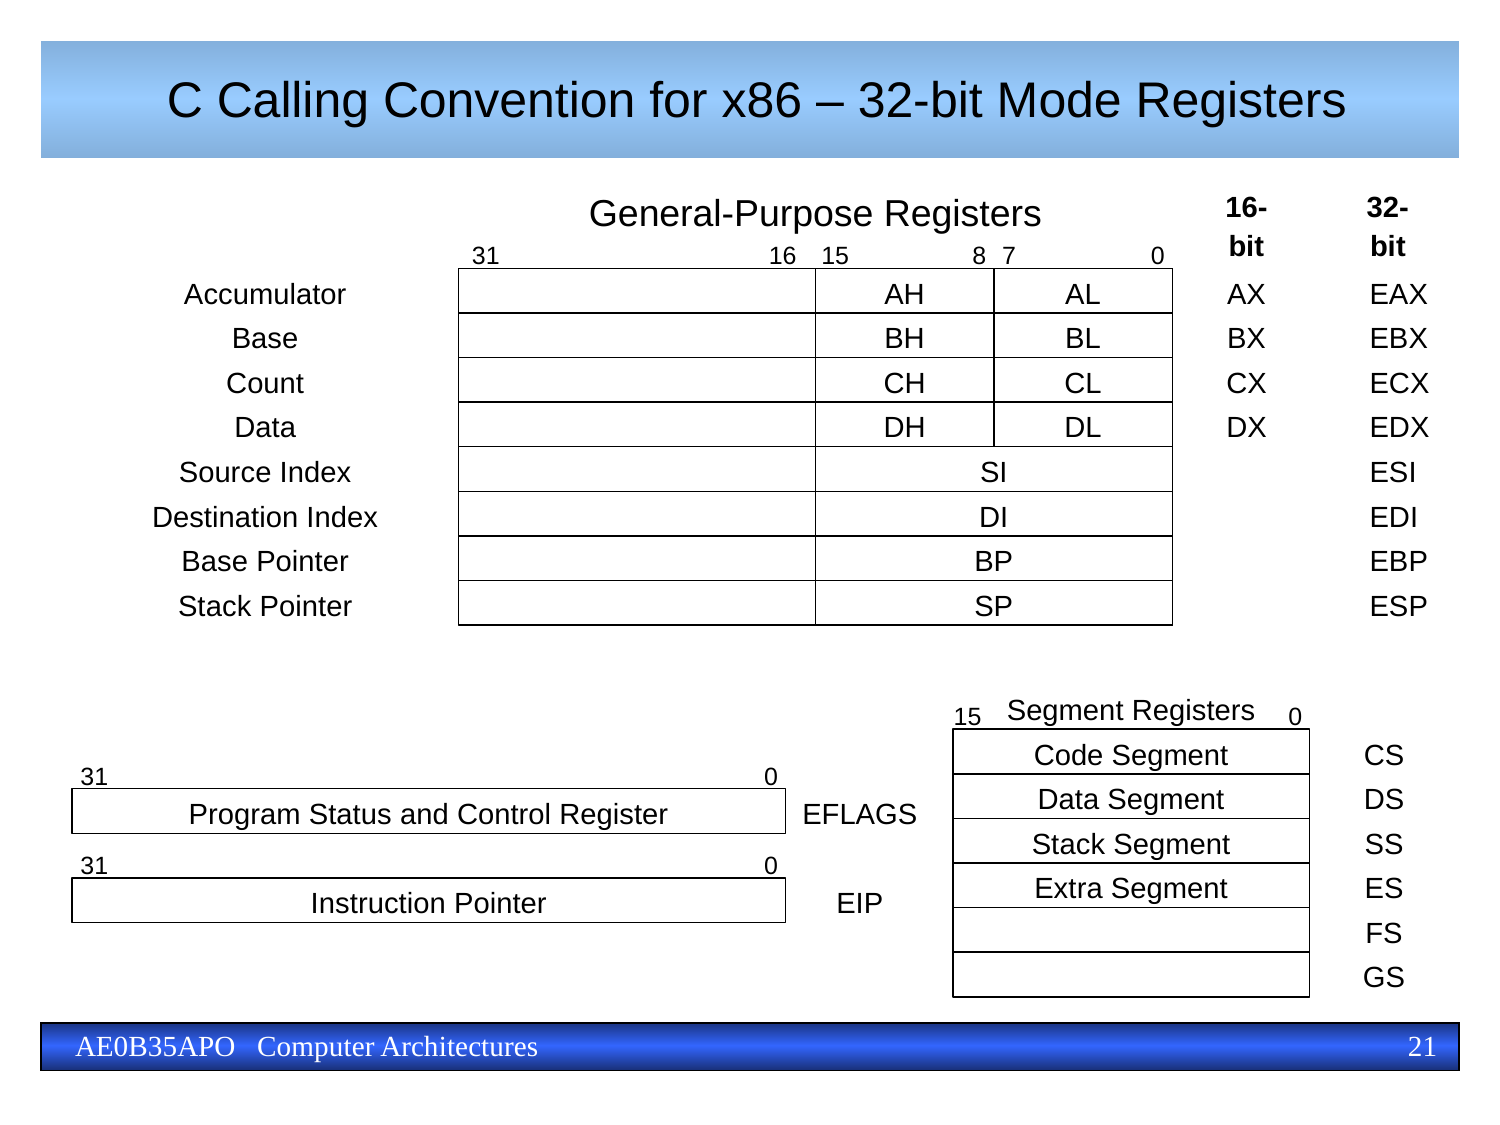

# C Calling Convention for x86 – 32-bit Mode Registers
General-Purpose Registers
16-bit
32-bit
31
16
15
8
7
0
Accumulator
AH
AL
AX
EAX
Base
BH
BL
BX
EBX
Count
CH
CL
CX
ECX
Data
DH
DL
DX
EDX
Source Index
SI
ESI
Destination Index
DI
EDI
Base Pointer
BP
EBP
Stack Pointer
SP
ESP
15
Segment Registers
0
Code Segment
CS
31
0
Data Segment
DS
Program Status and Control Register
EFLAGS
Stack Segment
SS
31
0
Extra Segment
ES
Instruction Pointer
EIP
FS
GS
AE0B35APO Computer Architectures
21